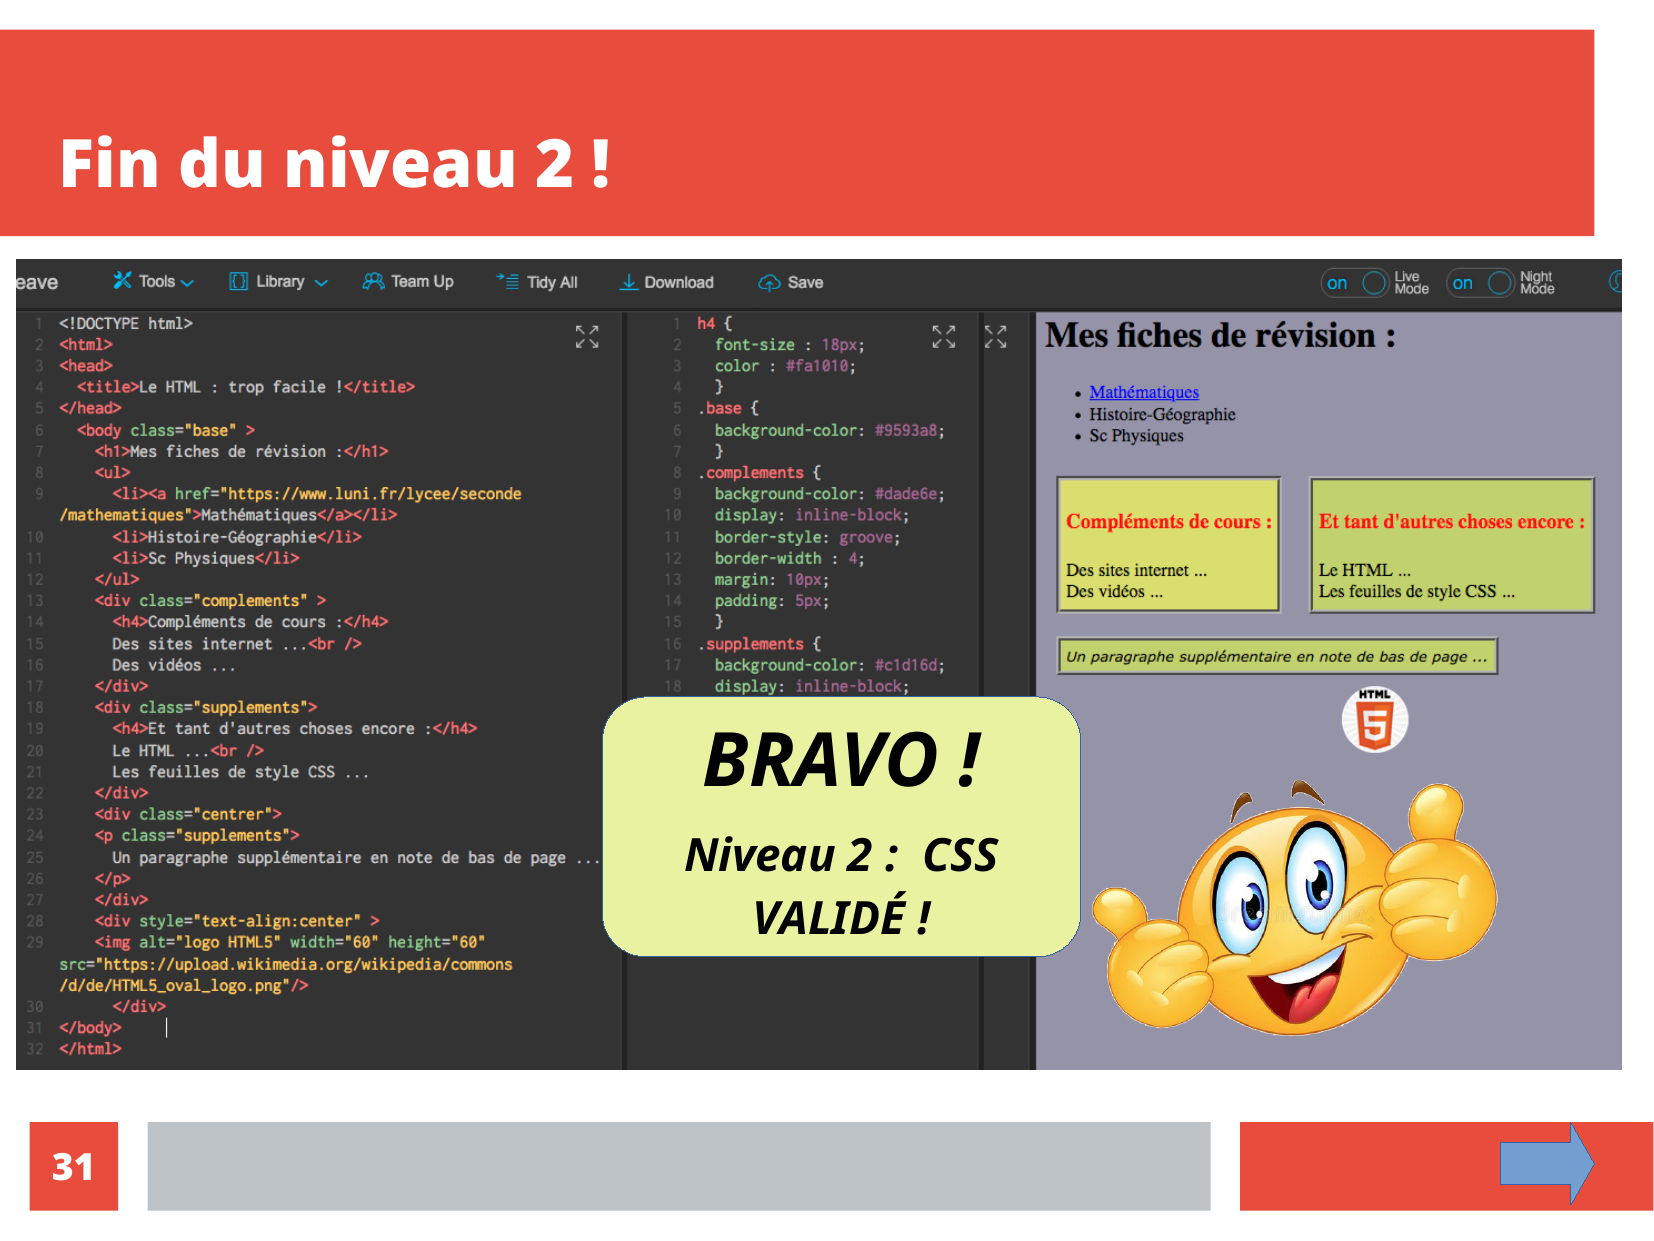

# Fin du niveau 2 !
BRAVO !
Niveau 2 :  CSS VALIDÉ !
31